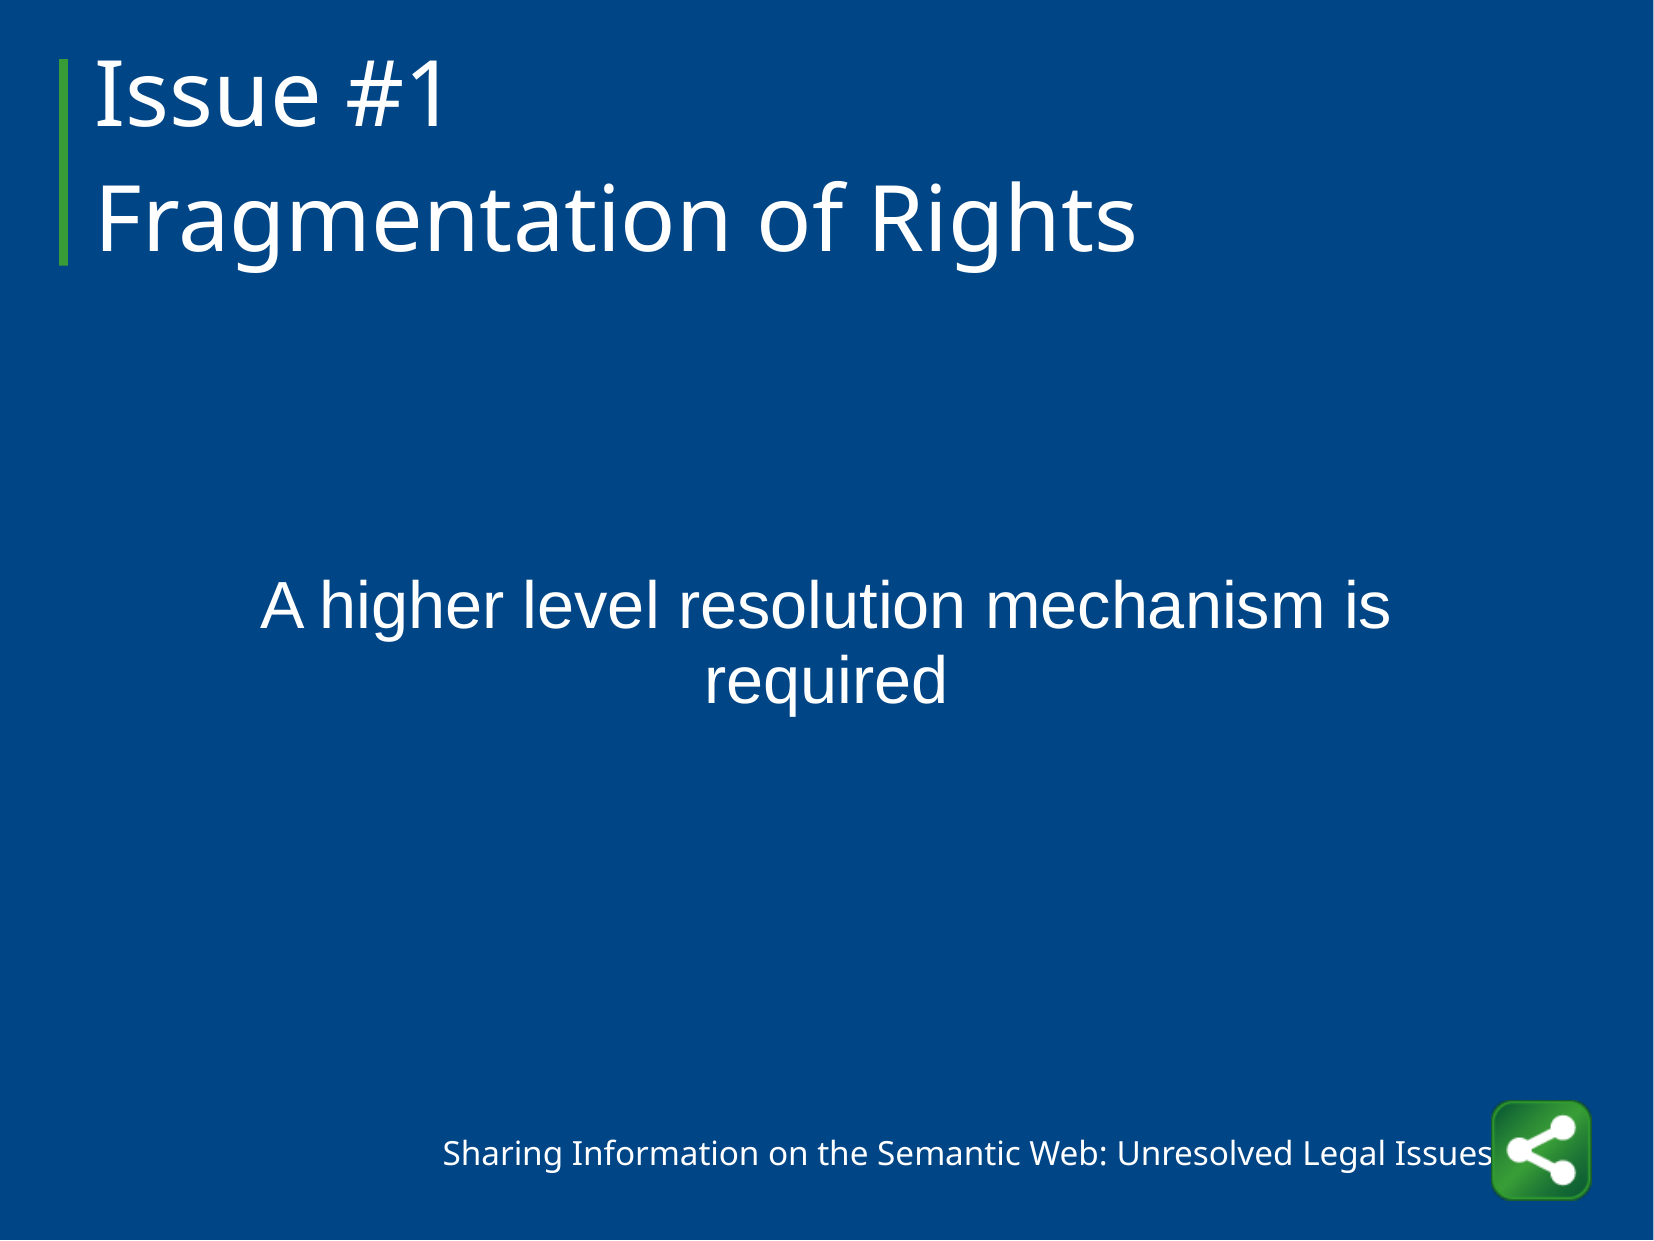

# Issue #1 Fragmentation of Rights
A higher level resolution mechanism is required